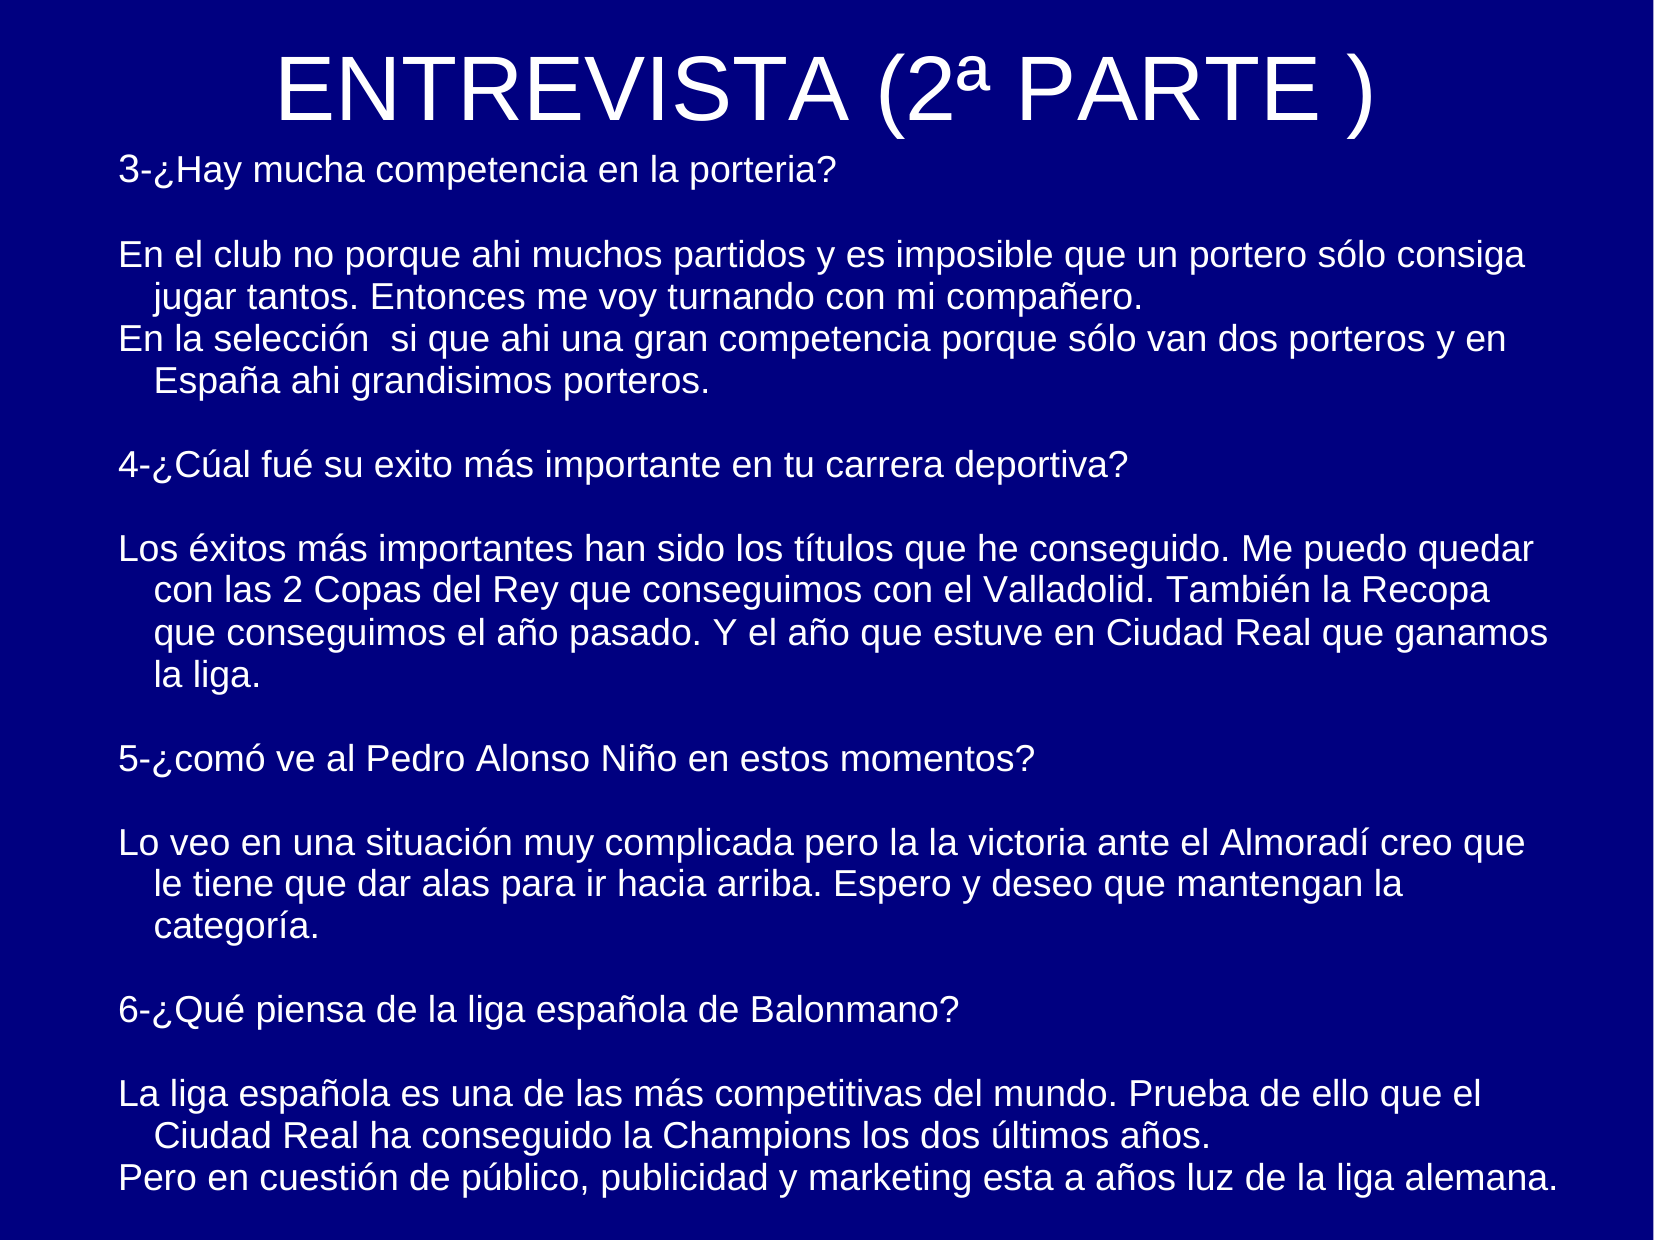

# ENTREVISTA (2ª PARTE )
3-¿Hay mucha competencia en la porteria?
En el club no porque ahi muchos partidos y es imposible que un portero sólo consiga jugar tantos. Entonces me voy turnando con mi compañero.
En la selección si que ahi una gran competencia porque sólo van dos porteros y en España ahi grandisimos porteros.
4-¿Cúal fué su exito más importante en tu carrera deportiva?
Los éxitos más importantes han sido los títulos que he conseguido. Me puedo quedar con las 2 Copas del Rey que conseguimos con el Valladolid. También la Recopa que conseguimos el año pasado. Y el año que estuve en Ciudad Real que ganamos la liga.
5-¿comó ve al Pedro Alonso Niño en estos momentos?
Lo veo en una situación muy complicada pero la la victoria ante el Almoradí creo que le tiene que dar alas para ir hacia arriba. Espero y deseo que mantengan la categoría.
6-¿Qué piensa de la liga española de Balonmano?
La liga española es una de las más competitivas del mundo. Prueba de ello que el Ciudad Real ha conseguido la Champions los dos últimos años.
Pero en cuestión de público, publicidad y marketing esta a años luz de la liga alemana.